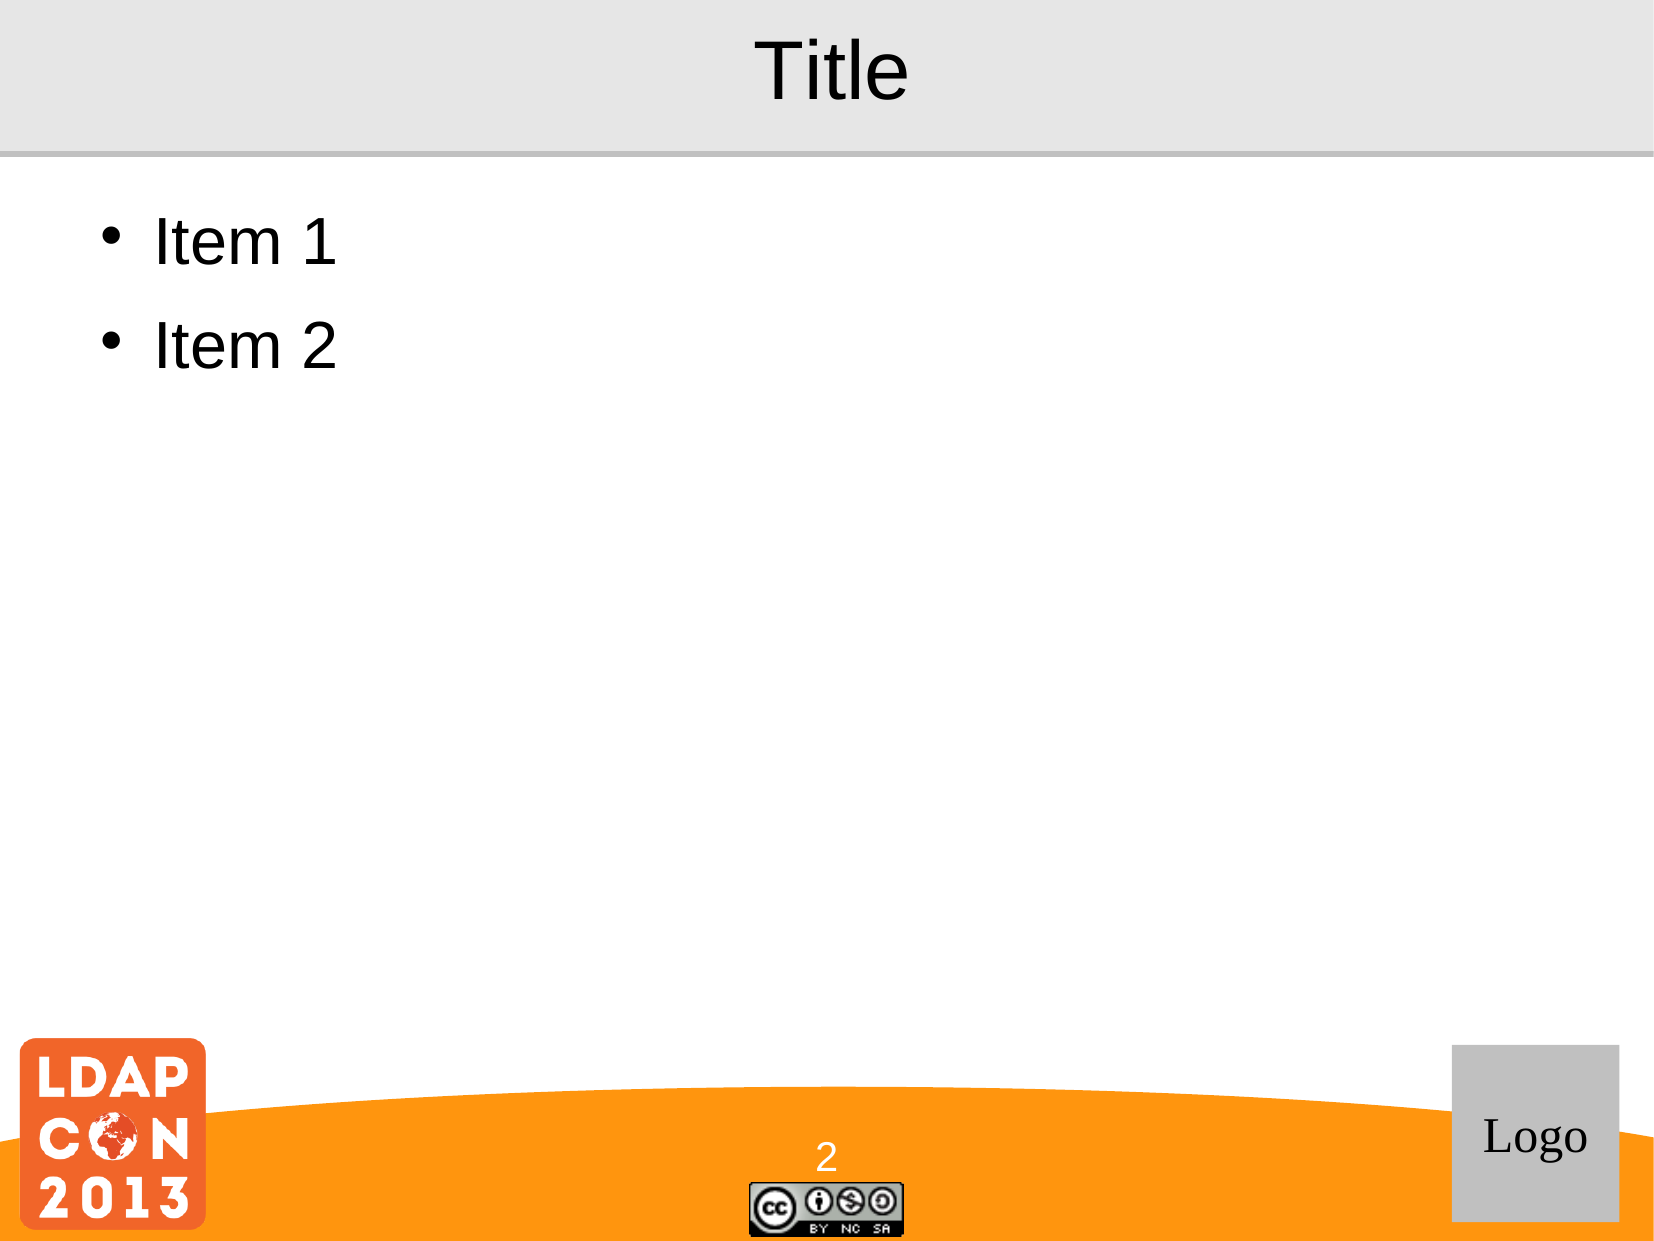

# Title
Item 1
Item 2
License CC-BY-SA